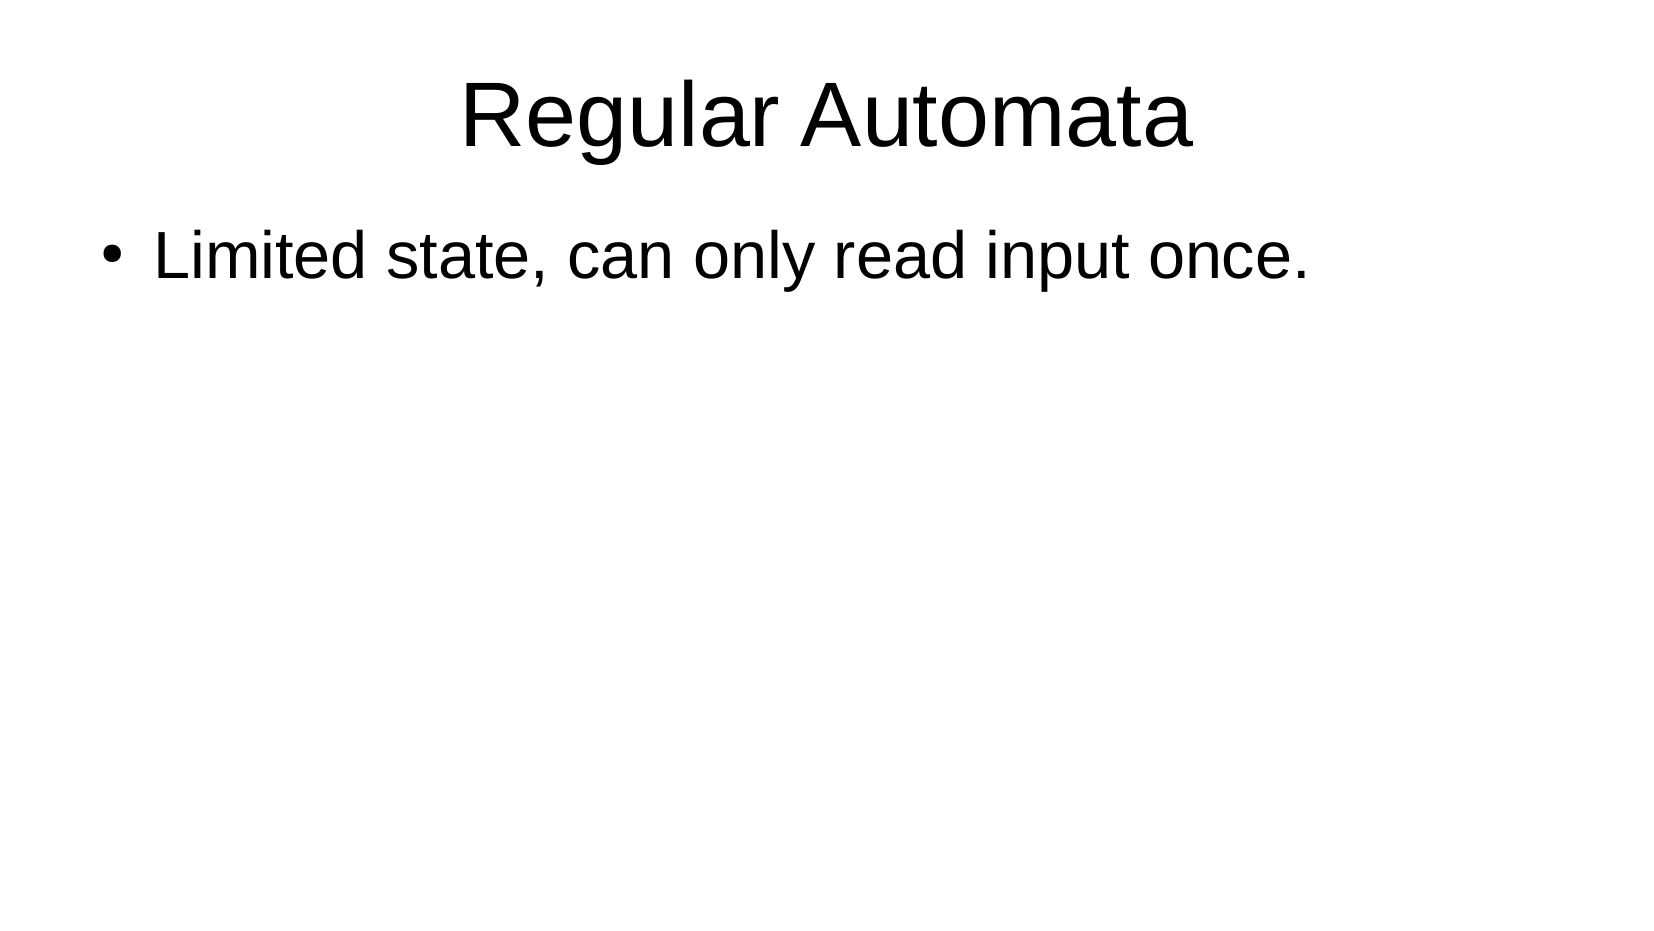

# Regular Automata
Limited state, can only read input once.